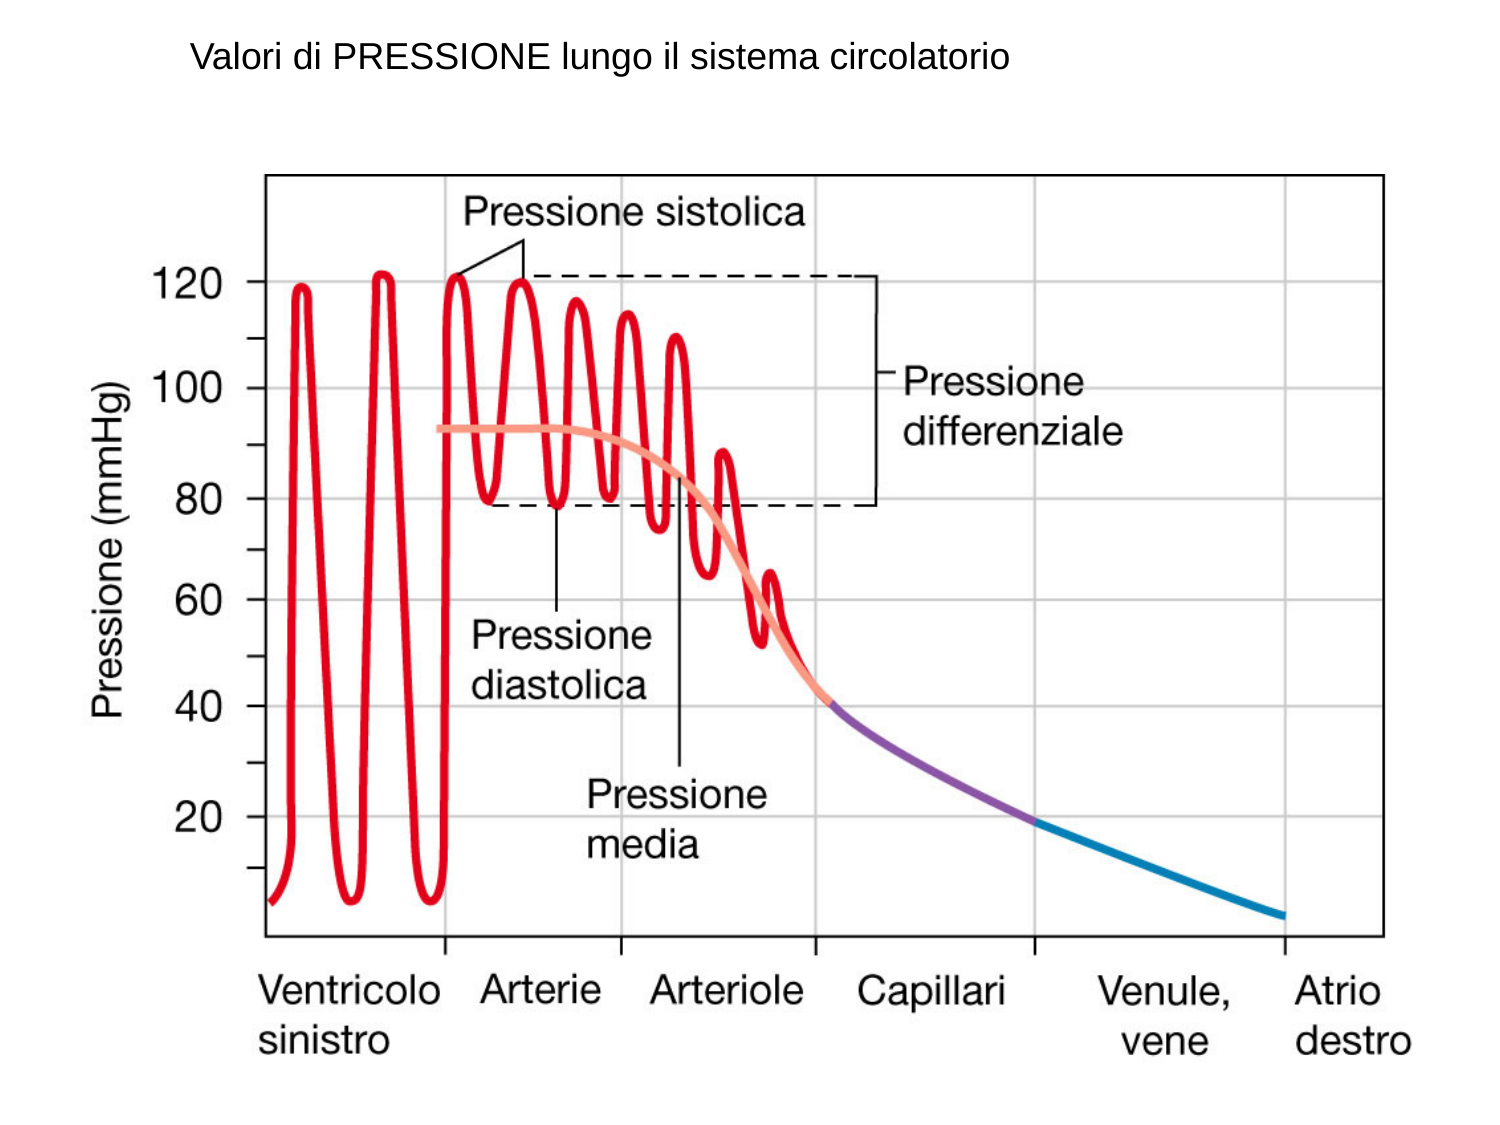

Valori di PRESSIONE lungo il sistema circolatorio